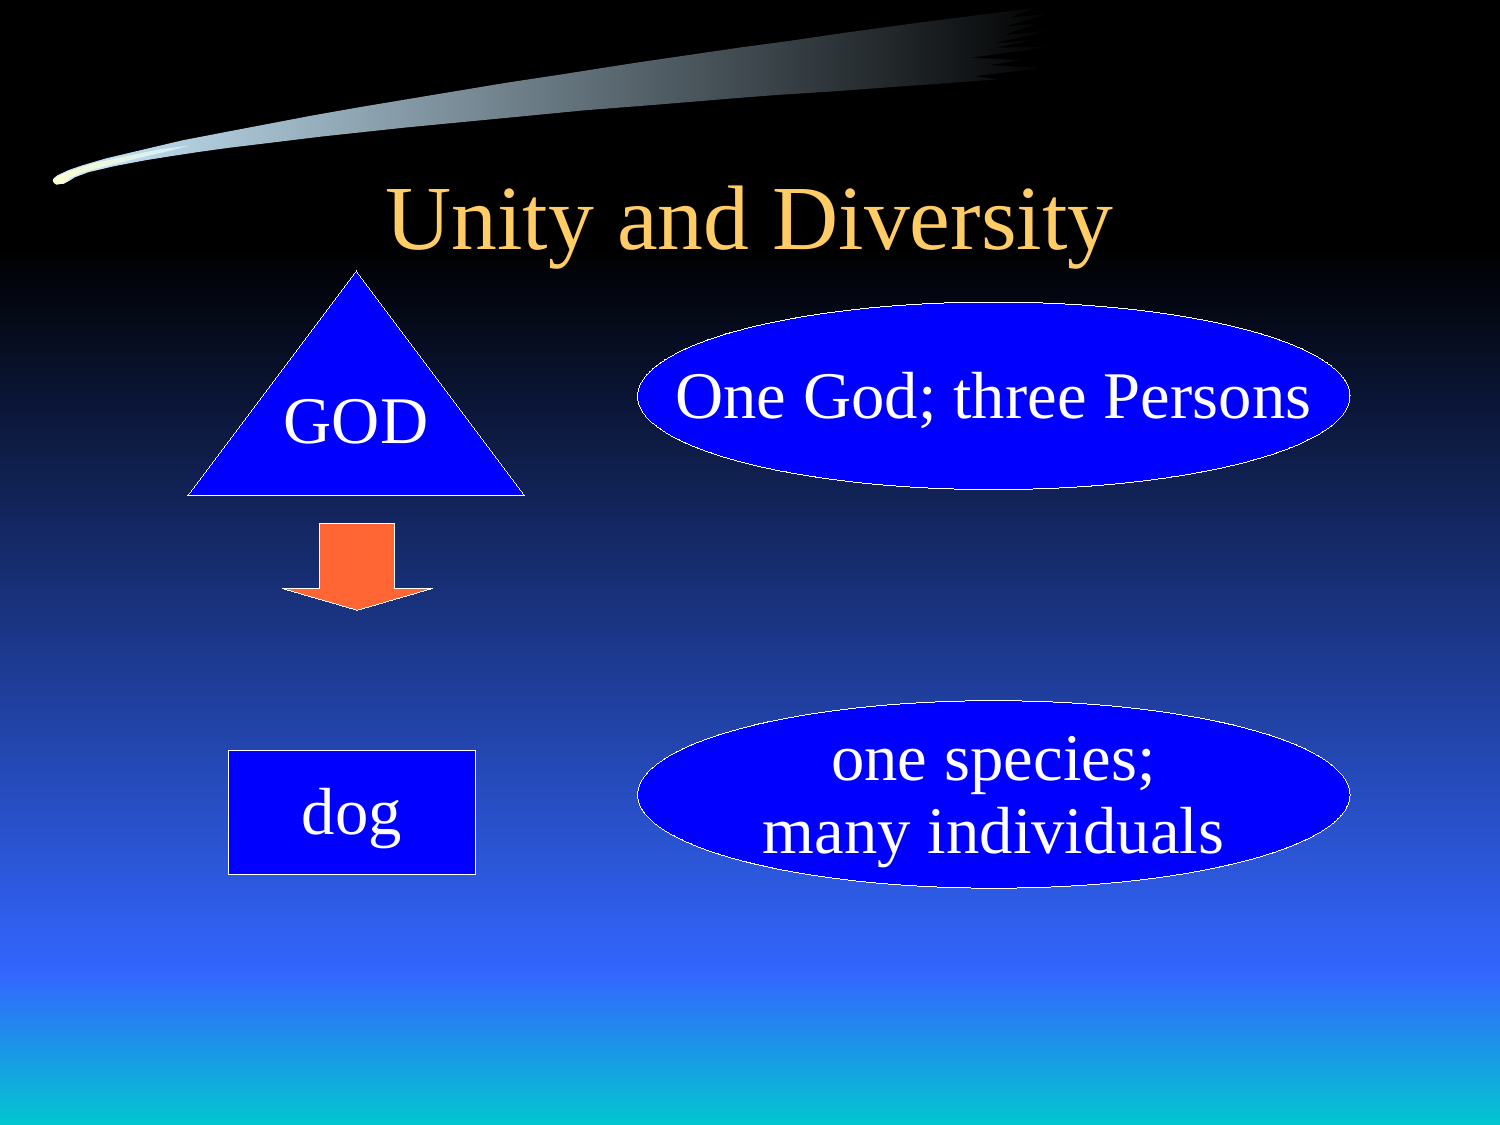

# Unity and Diversity
GOD
One God; three Persons
dog
one species;
many individuals